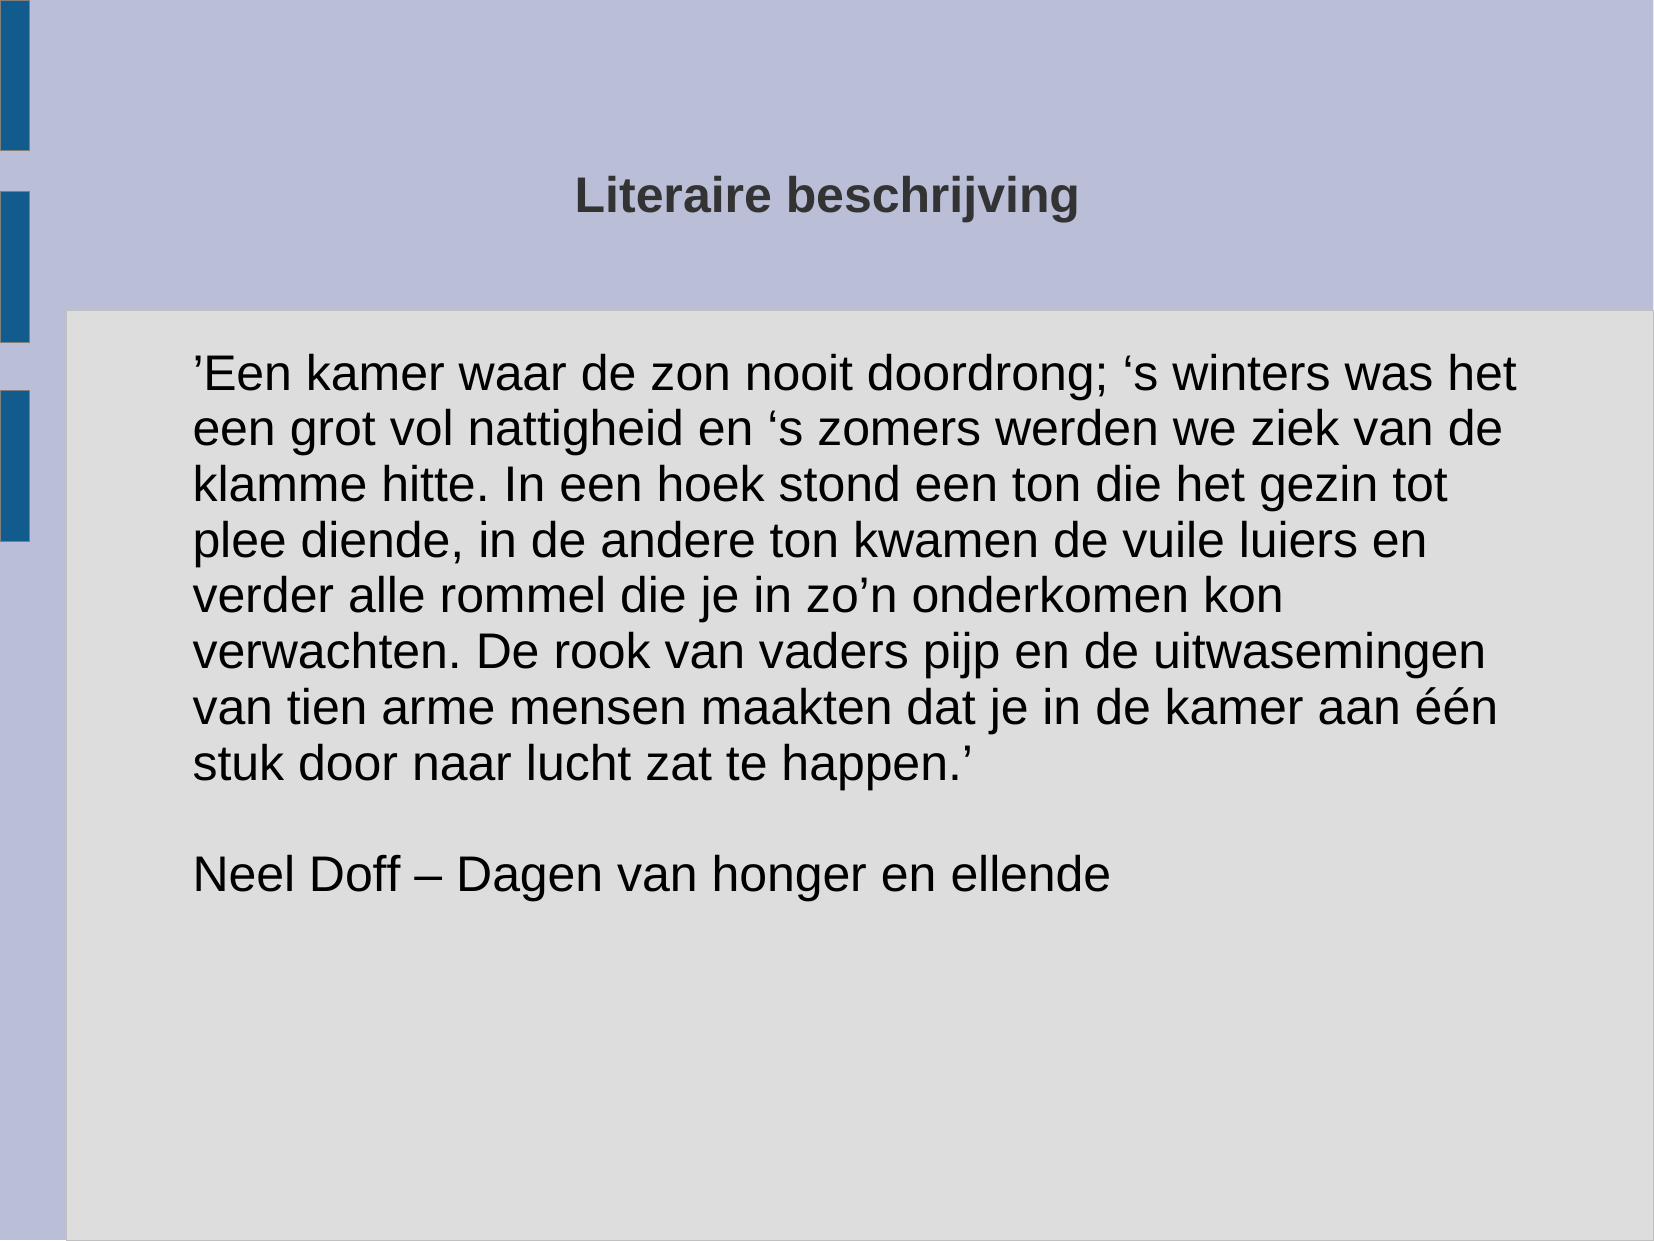

# Literaire beschrijving
’Een kamer waar de zon nooit doordrong; ‘s winters was het een grot vol nattigheid en ‘s zomers werden we ziek van de klamme hitte. In een hoek stond een ton die het gezin tot plee diende, in de andere ton kwamen de vuile luiers en verder alle rommel die je in zo’n onderkomen kon verwachten. De rook van vaders pijp en de uitwasemingen van tien arme mensen maakten dat je in de kamer aan één stuk door naar lucht zat te happen.’
Neel Doff – Dagen van honger en ellende